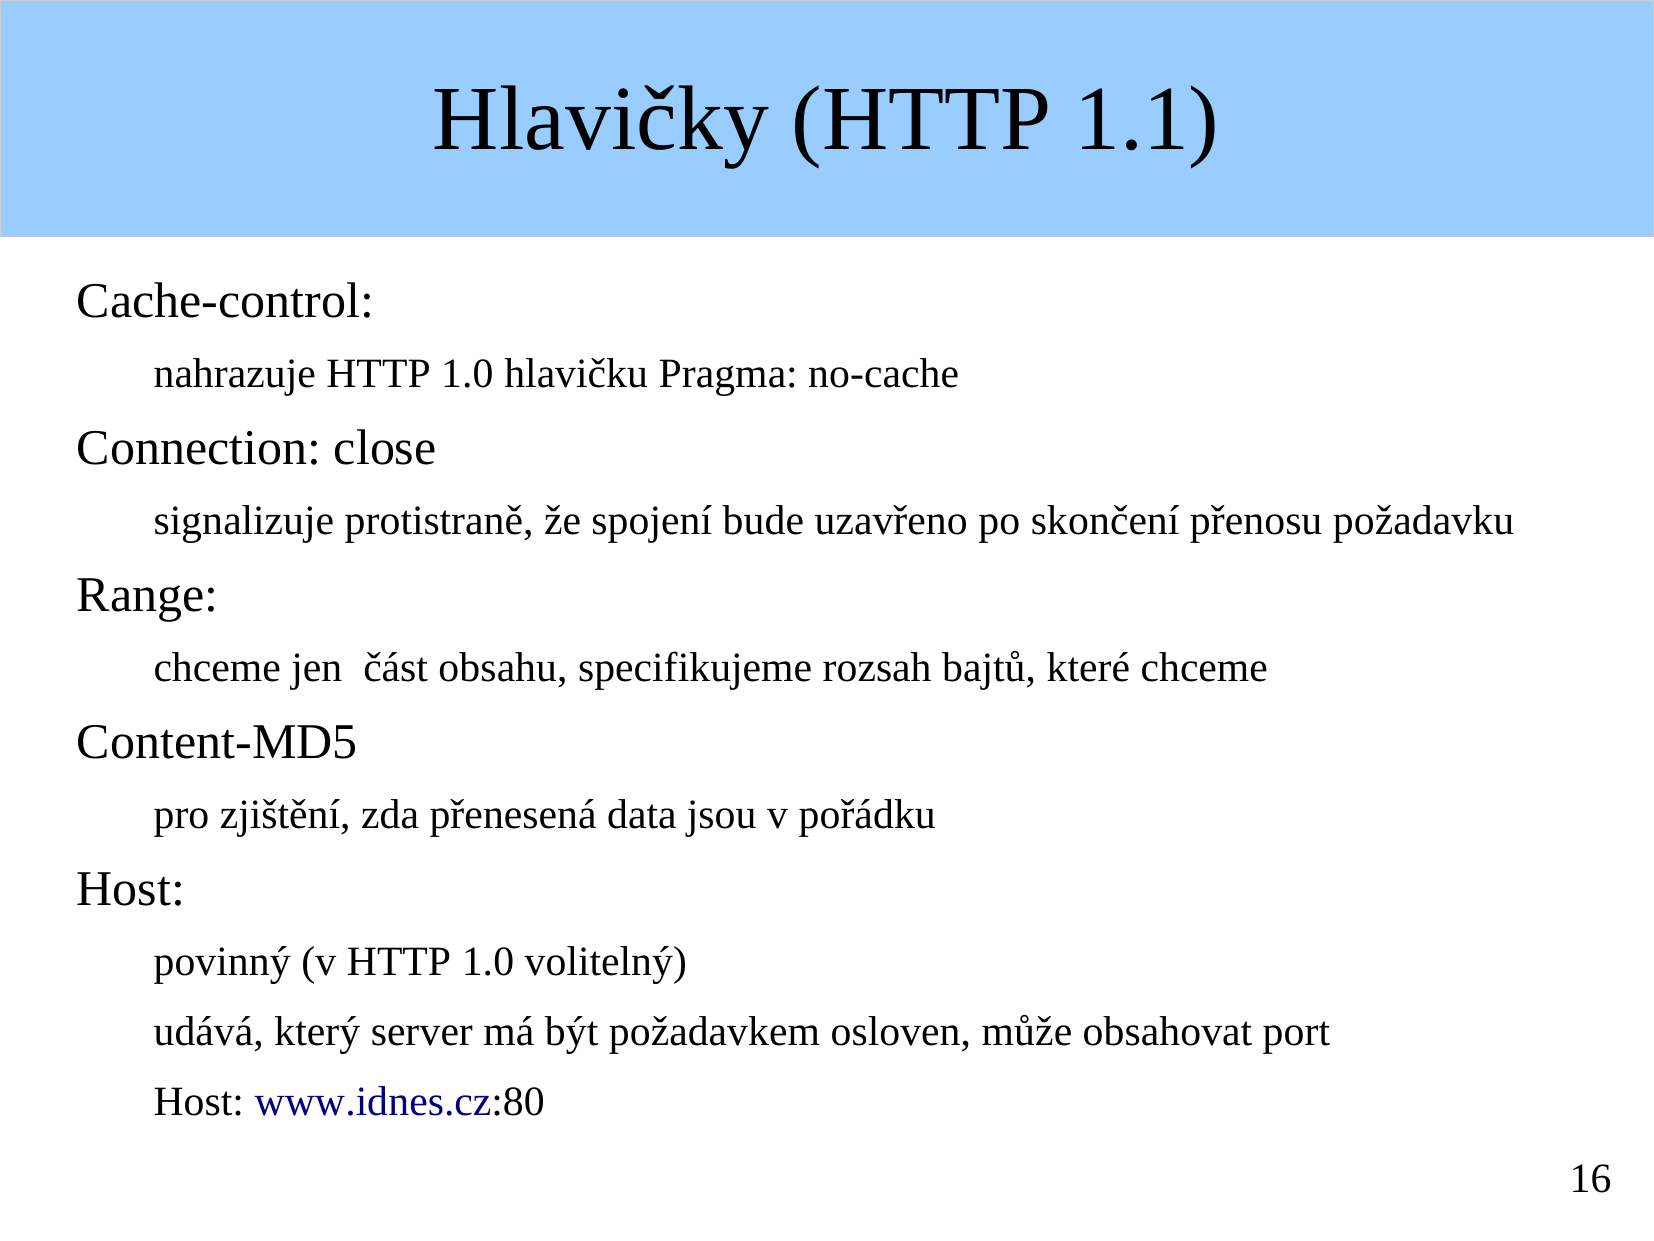

# Hlavičky (HTTP 1.1)
Cache-control:
nahrazuje HTTP 1.0 hlavičku Pragma: no-cache
Connection: close
signalizuje protistraně, že spojení bude uzavřeno po skončení přenosu požadavku
Range:
chceme jen část obsahu, specifikujeme rozsah bajtů, které chceme
Content-MD5
pro zjištění, zda přenesená data jsou v pořádku
Host:
povinný (v HTTP 1.0 volitelný)
udává, který server má být požadavkem osloven, může obsahovat port
Host: www.idnes.cz:80